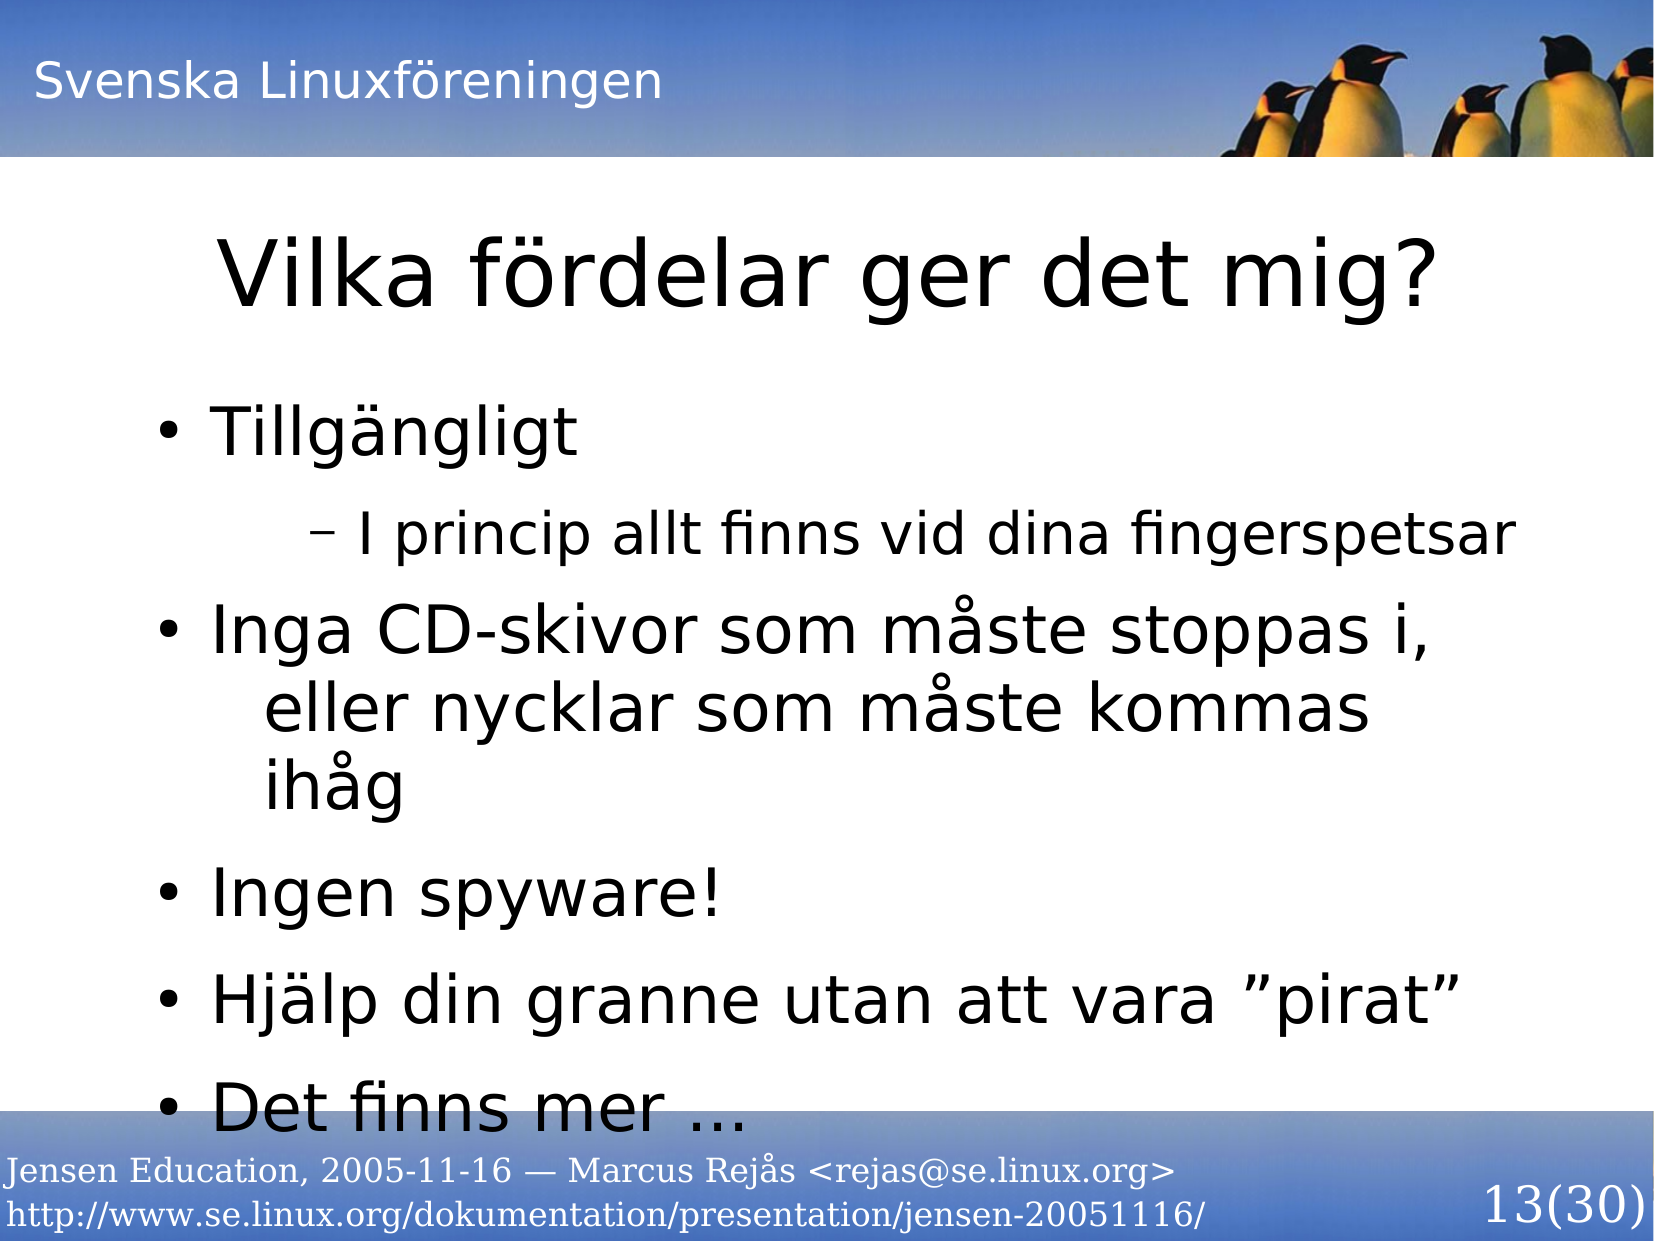

# Vilka fördelar ger det mig?
Tillgängligt
I princip allt finns vid dina fingerspetsar
Inga CD-skivor som måste stoppas i, eller nycklar som måste kommas ihåg
Ingen spyware!
Hjälp din granne utan att vara ”pirat”
Det finns mer ...